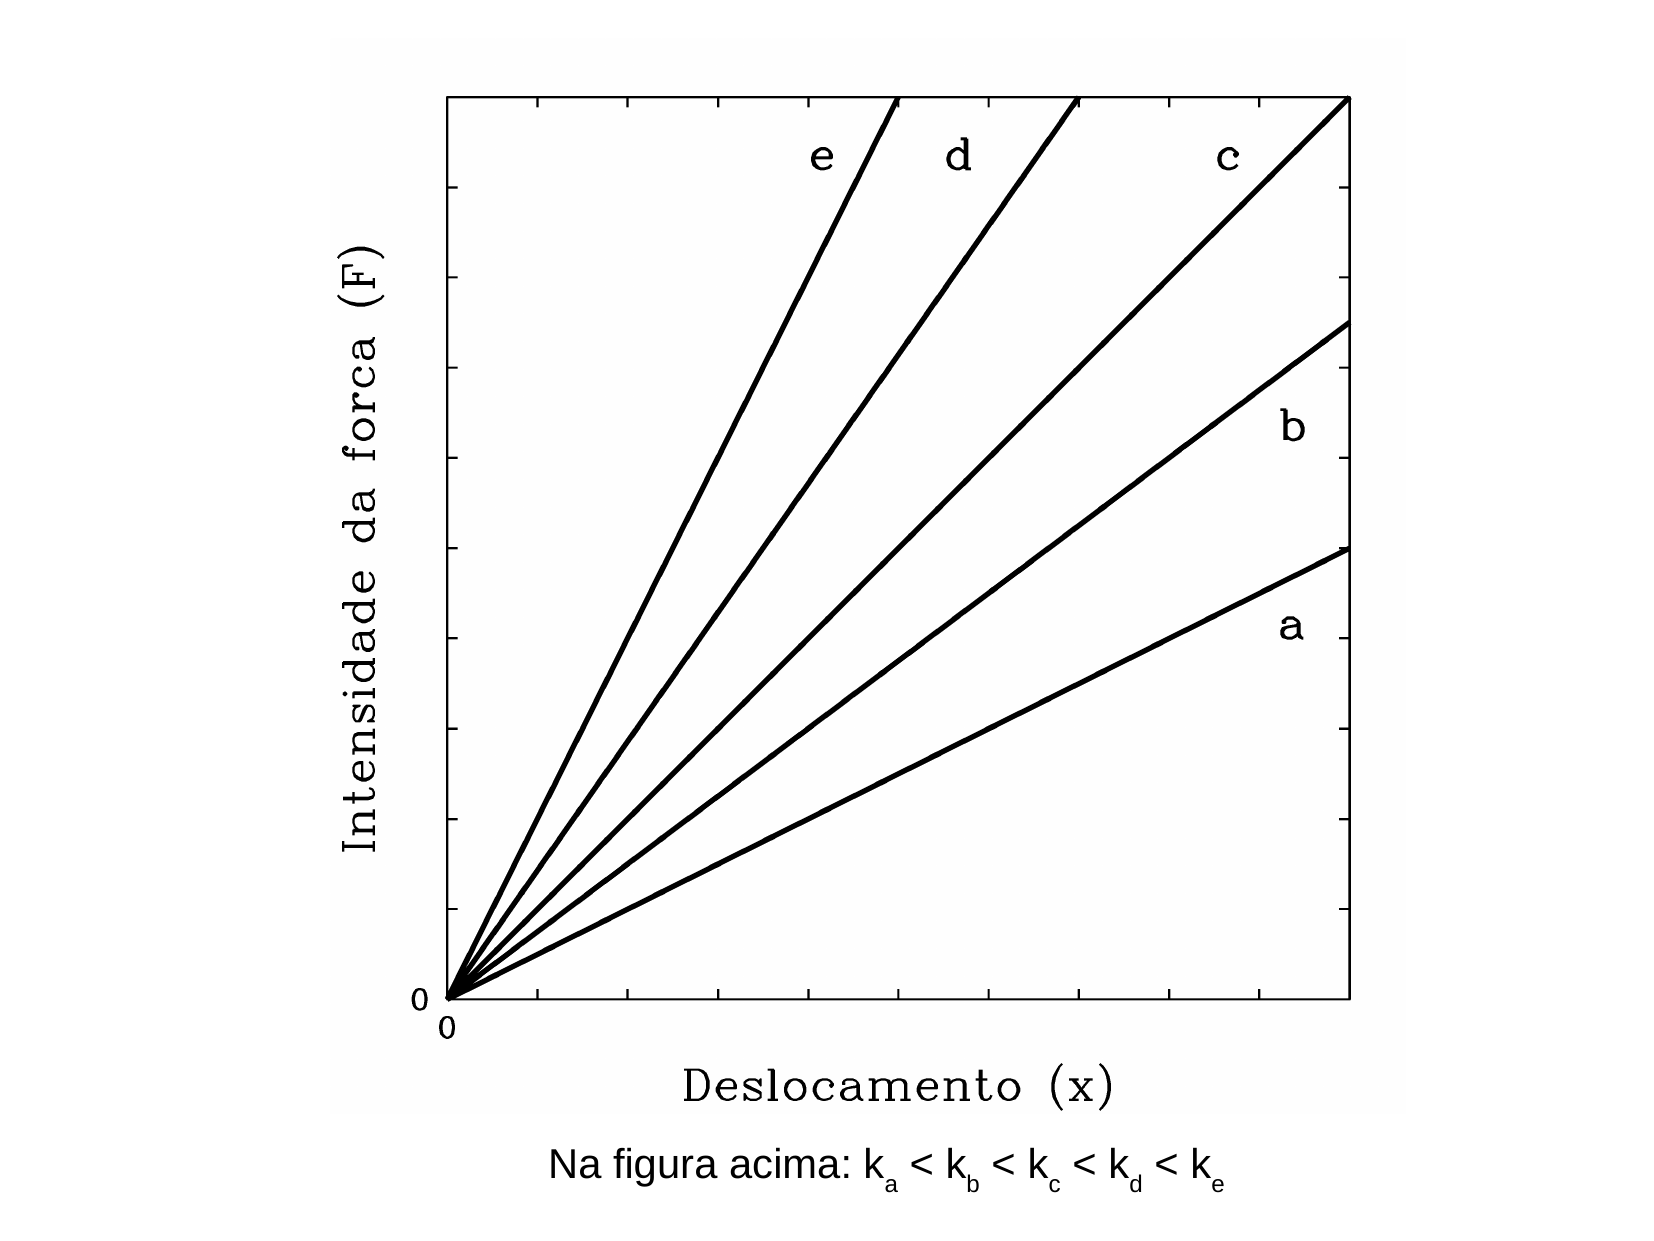

#
Na figura acima: ka < kb < kc < kd < ke